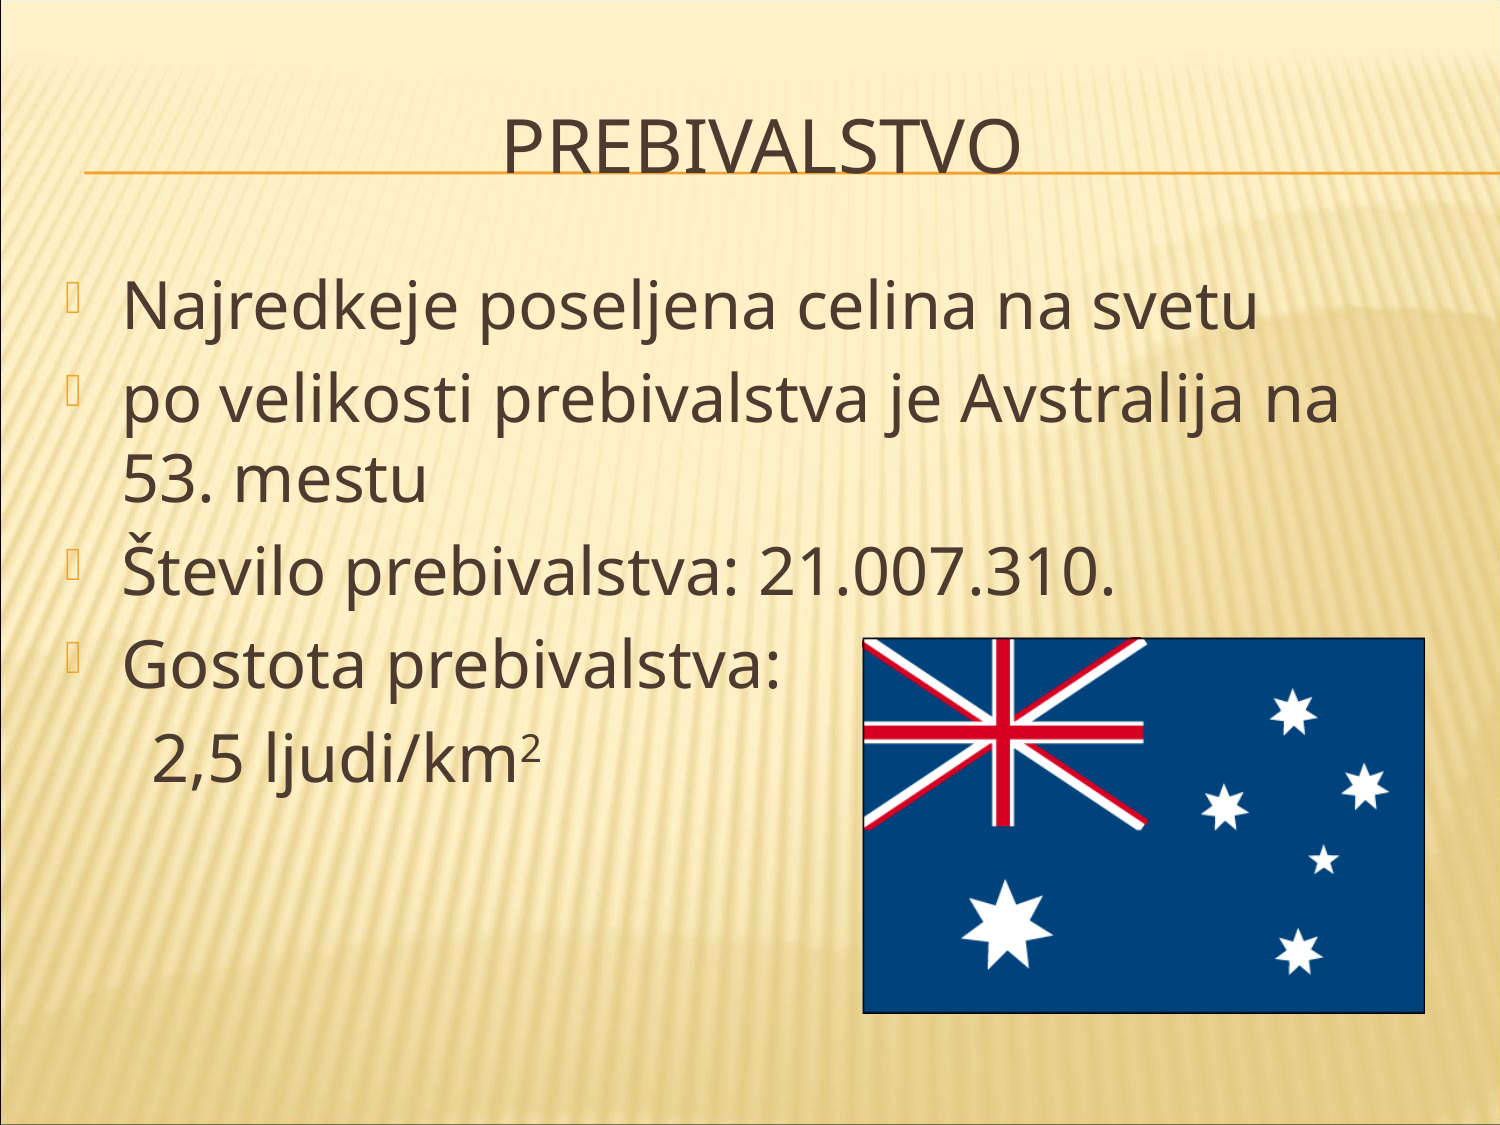

# PREBIVALSTVO
Najredkeje poseljena celina na svetu
po velikosti prebivalstva je Avstralija na 53. mestu
Število prebivalstva: 21.007.310.
Gostota prebivalstva:
 2,5 ljudi/km2